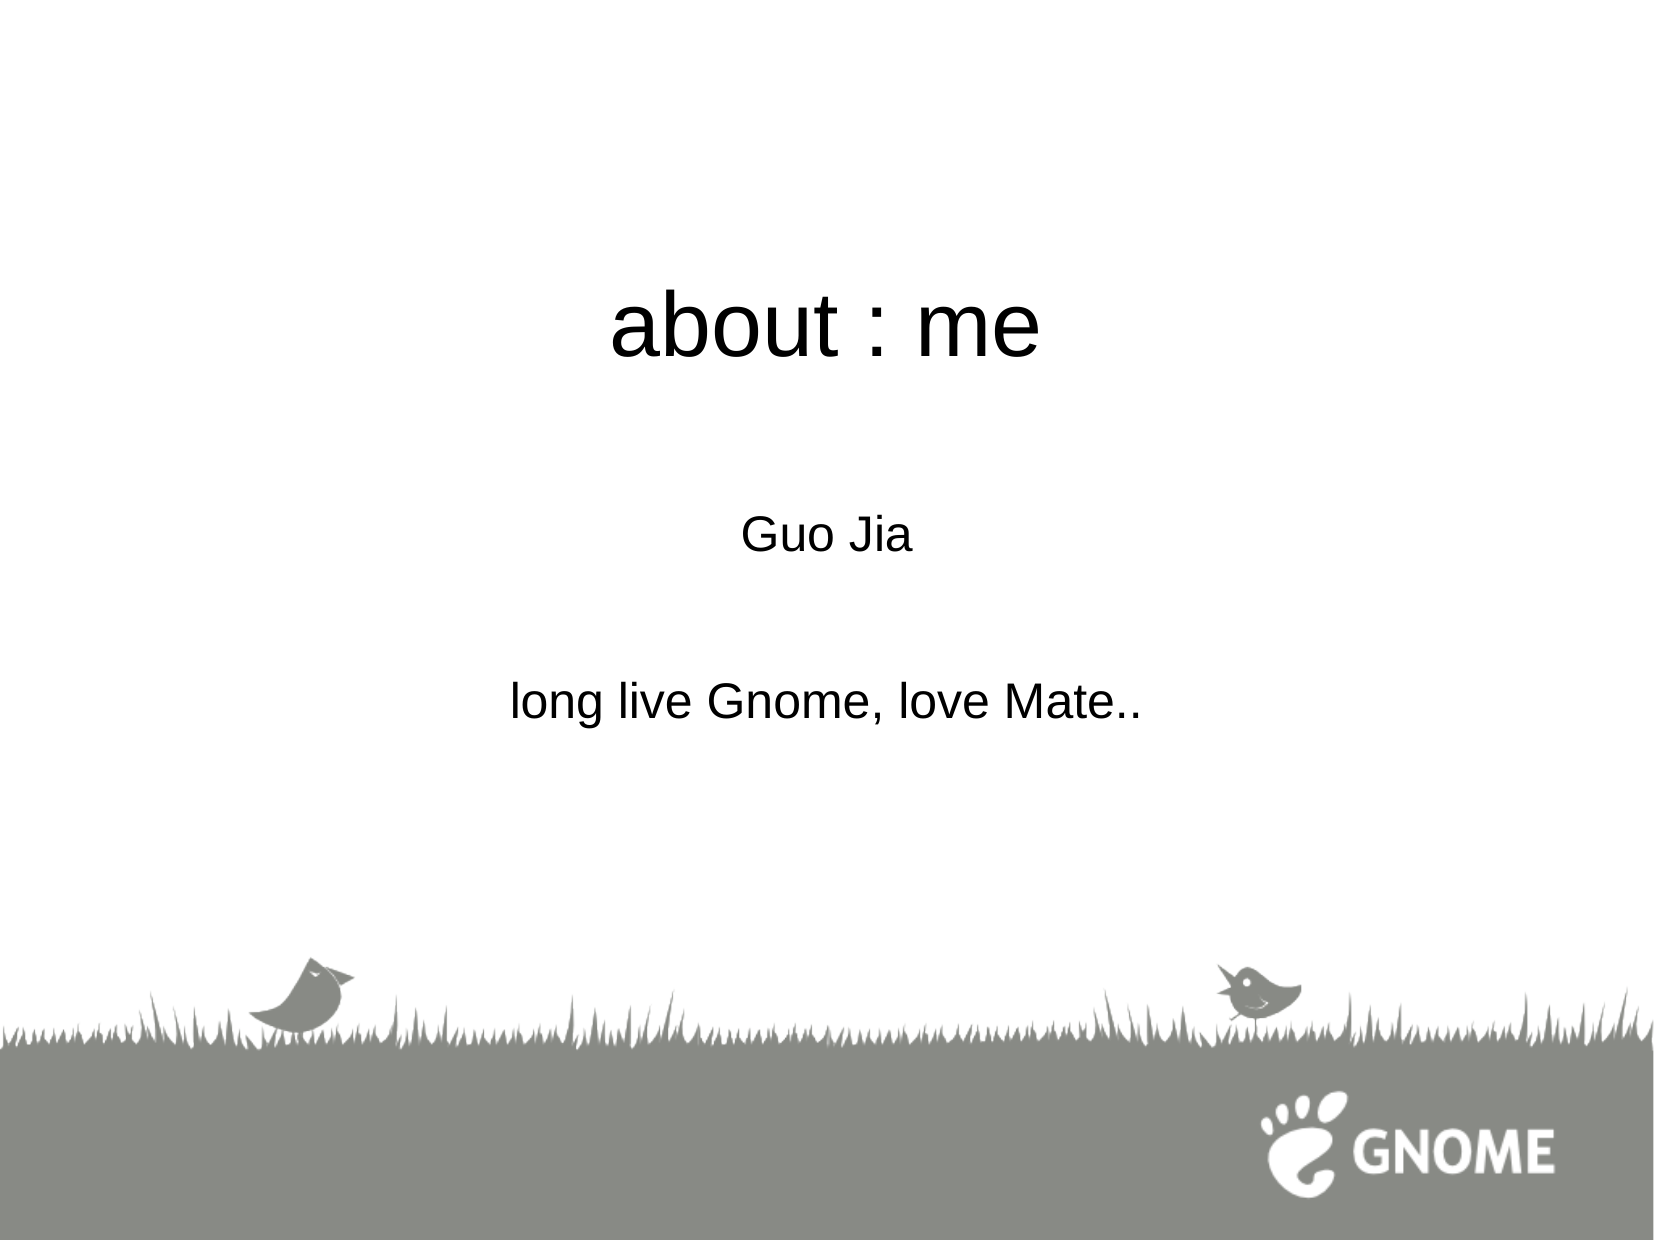

# about : me
Guo Jia
long live Gnome, love Mate..